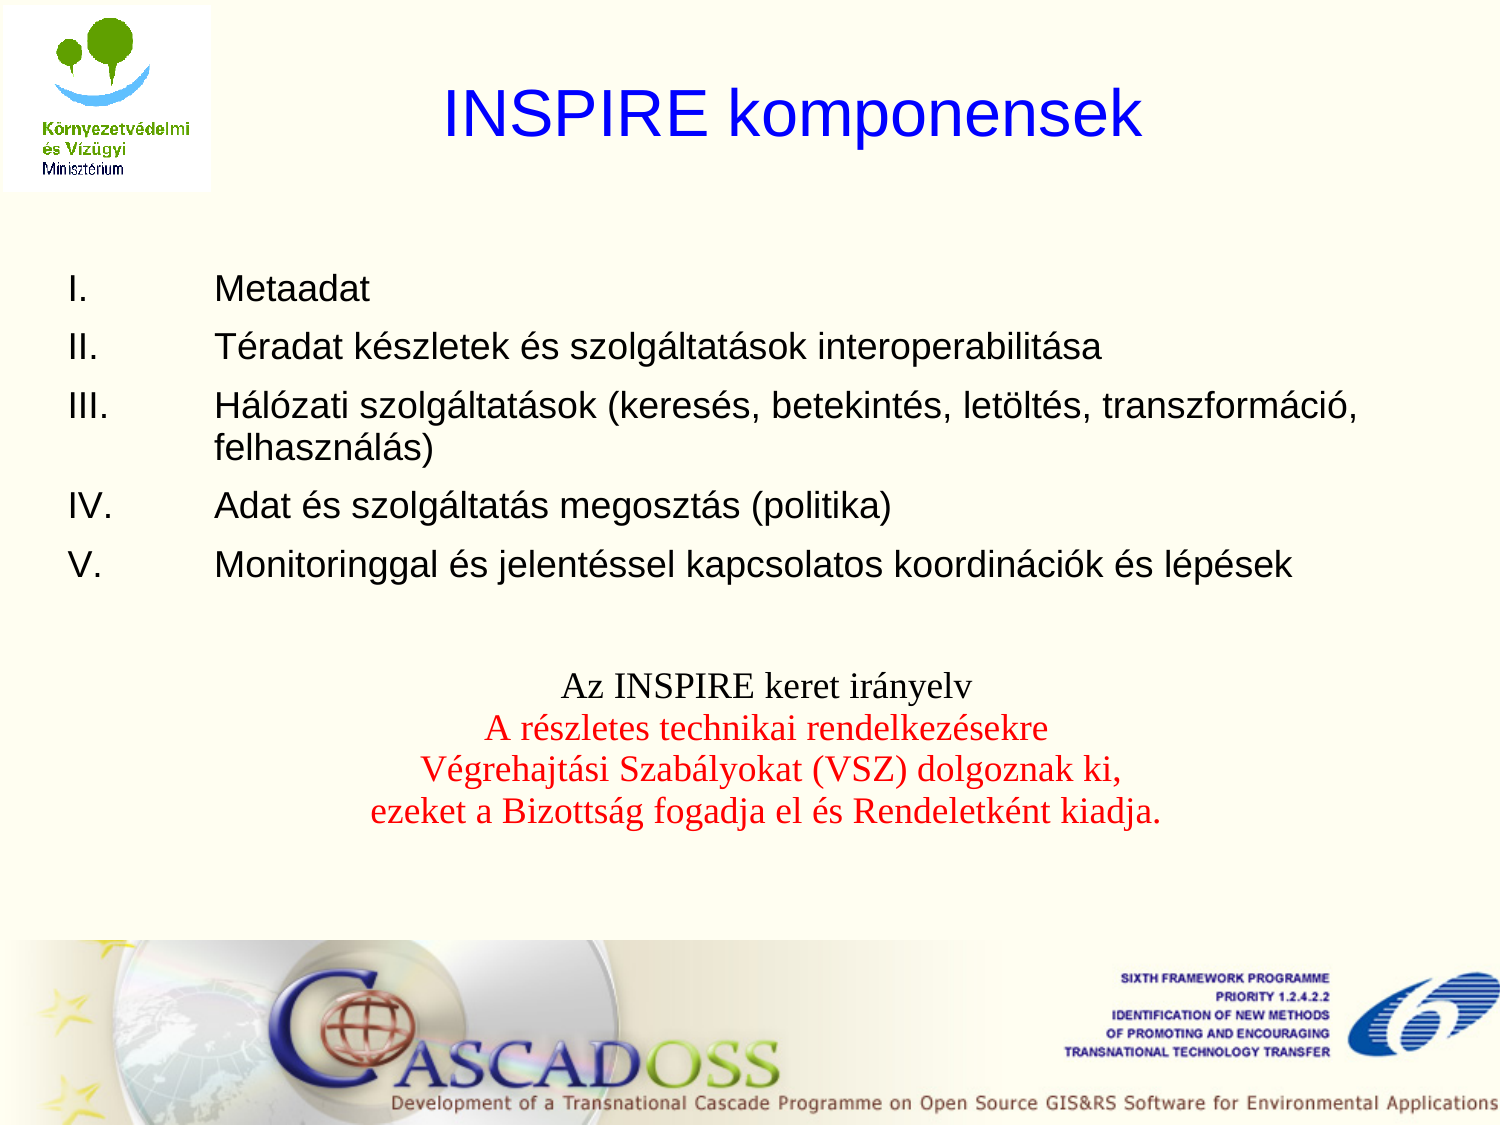

INSPIRE komponensek
# I.	Metaadat
II.	Téradat készletek és szolgáltatások interoperabilitása
III.	Hálózati szolgáltatások (keresés, betekintés, letöltés, transzformáció, felhasználás)
IV.	Adat és szolgáltatás megosztás (politika)
V.	Monitoringgal és jelentéssel kapcsolatos koordinációk és lépések
Az INSPIRE keret irányelv
A részletes technikai rendelkezésekre
 Végrehajtási Szabályokat (VSZ) dolgoznak ki, ezeket a Bizottság fogadja el és Rendeletként kiadja.